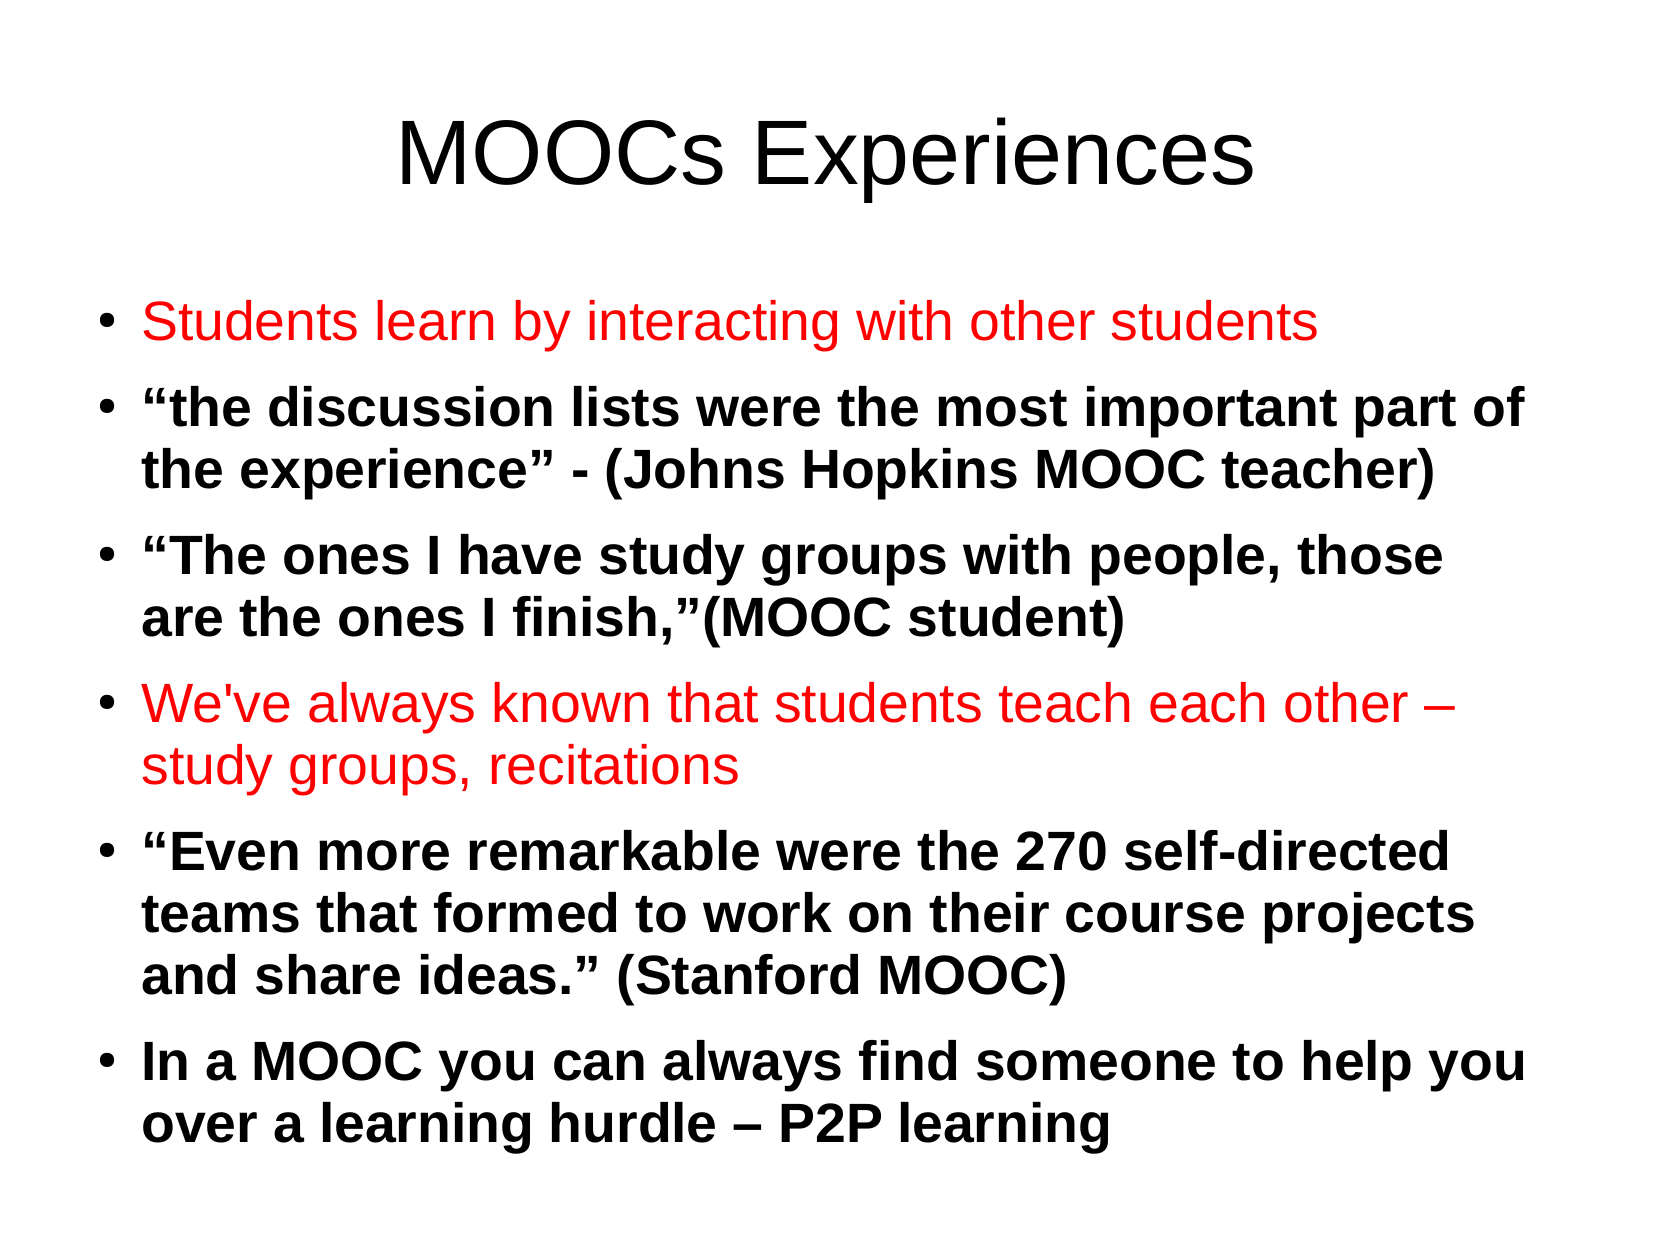

# MOOCs Experiences
Students learn by interacting with other students
“the discussion lists were the most important part of the experience” - (Johns Hopkins MOOC teacher)
“The ones I have study groups with people, those are the ones I finish,”(MOOC student)
We've always known that students teach each other – study groups, recitations
“Even more remarkable were the 270 self-directed teams that formed to work on their course projects and share ideas.” (Stanford MOOC)
In a MOOC you can always find someone to help you over a learning hurdle – P2P learning